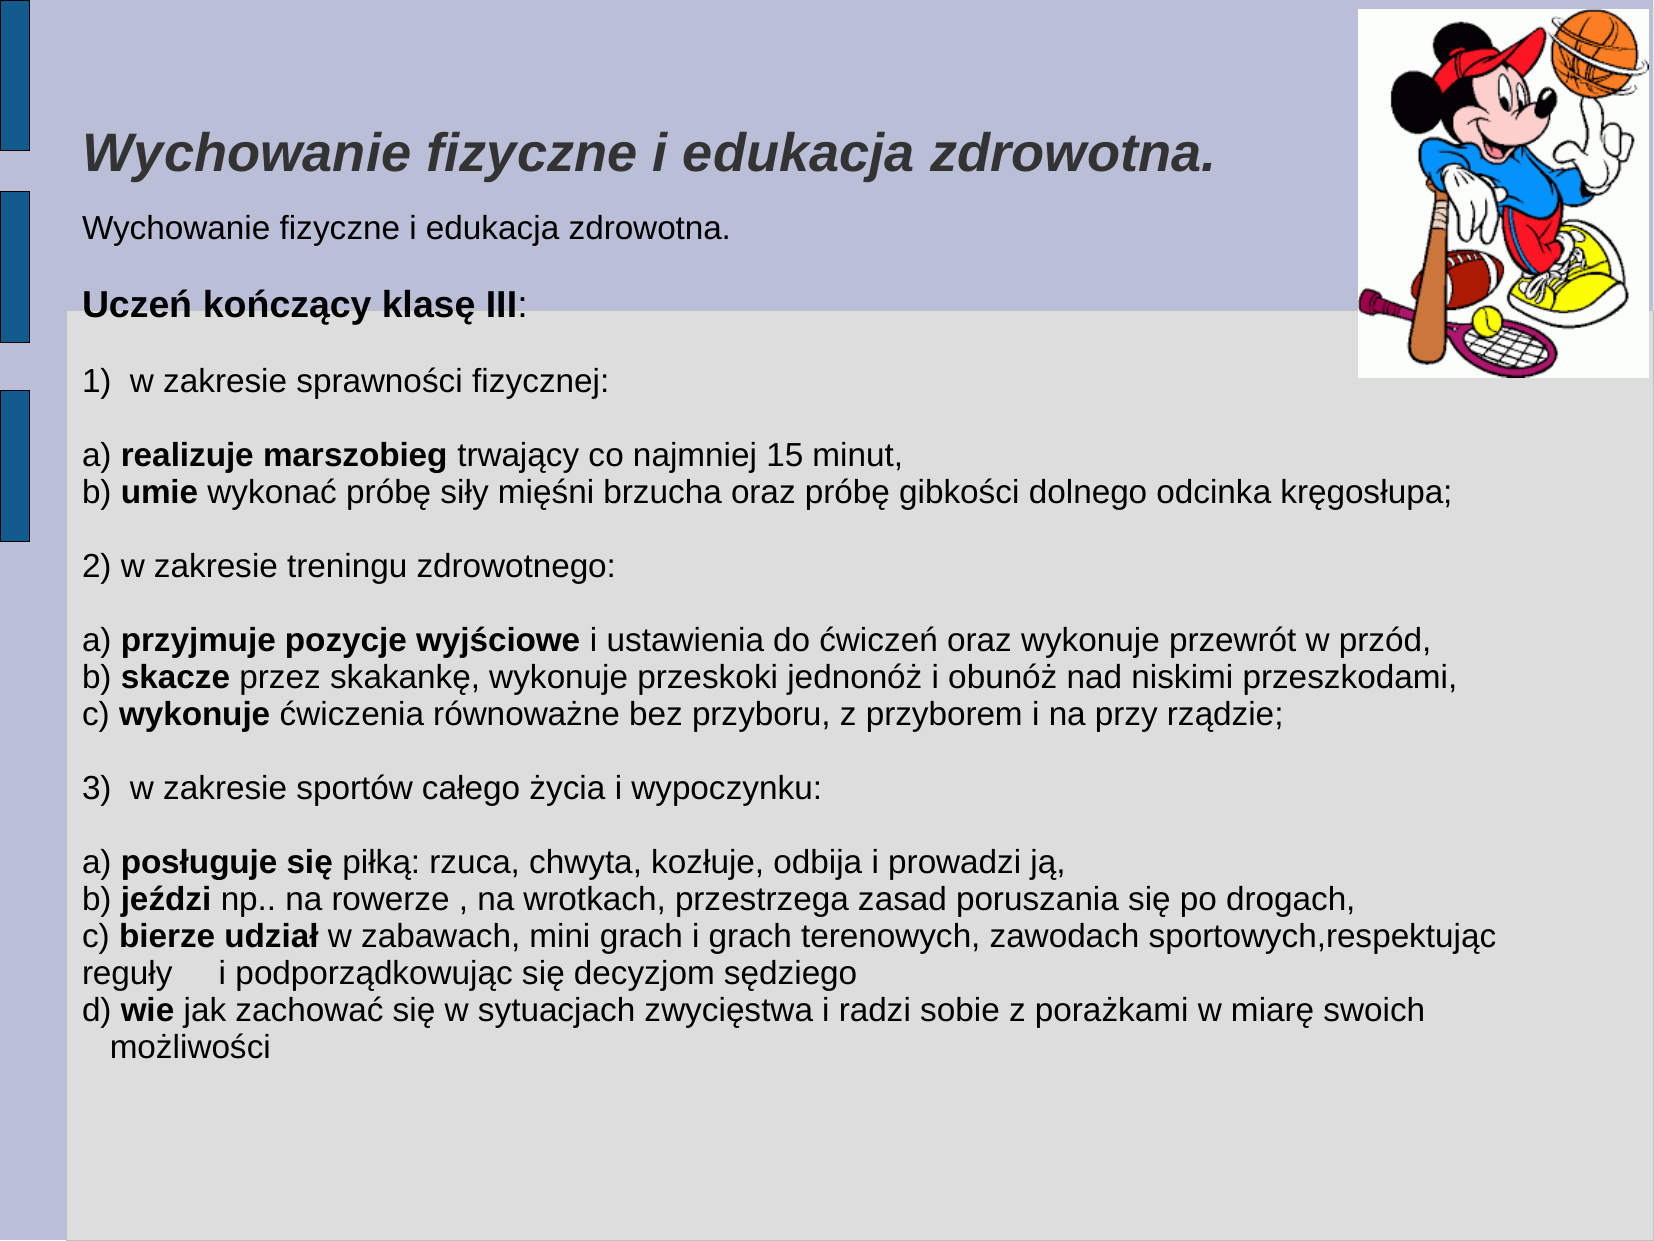

# Wychowanie ﬁzyczne i edukacja zdrowotna.
Wychowanie ﬁzyczne i edukacja zdrowotna.
Uczeń kończący klasę III:
1) w zakresie sprawności ﬁzycznej:
a) realizuje marszobieg trwający co najmniej 15 minut,
b) umie wykonać próbę siły mięśni brzucha oraz próbę gibkości dolnego odcinka kręgosłupa;
2) w zakresie treningu zdrowotnego:
a) przyjmuje pozycje wyjściowe i ustawienia do ćwiczeń oraz wykonuje przewrót w przód,
b) skacze przez skakankę, wykonuje przeskoki jednonóż i obunóż nad niskimi przeszkodami,
c) wykonuje ćwiczenia równoważne bez przyboru, z przyborem i na przy rządzie;
3) w zakresie sportów całego życia i wypoczynku:
a) posługuje się piłką: rzuca, chwyta, kozłuje, odbija i prowadzi ją,
b) jeździ np.. na rowerze , na wrotkach, przestrzega zasad poruszania się po drogach,
c) bierze udział w zabawach, mini grach i grach terenowych, zawodach sportowych,respektując reguły i podporządkowując się decyzjom sędziego
d) wie jak zachować się w sytuacjach zwycięstwa i radzi sobie z porażkami w miarę swoich
 możliwości